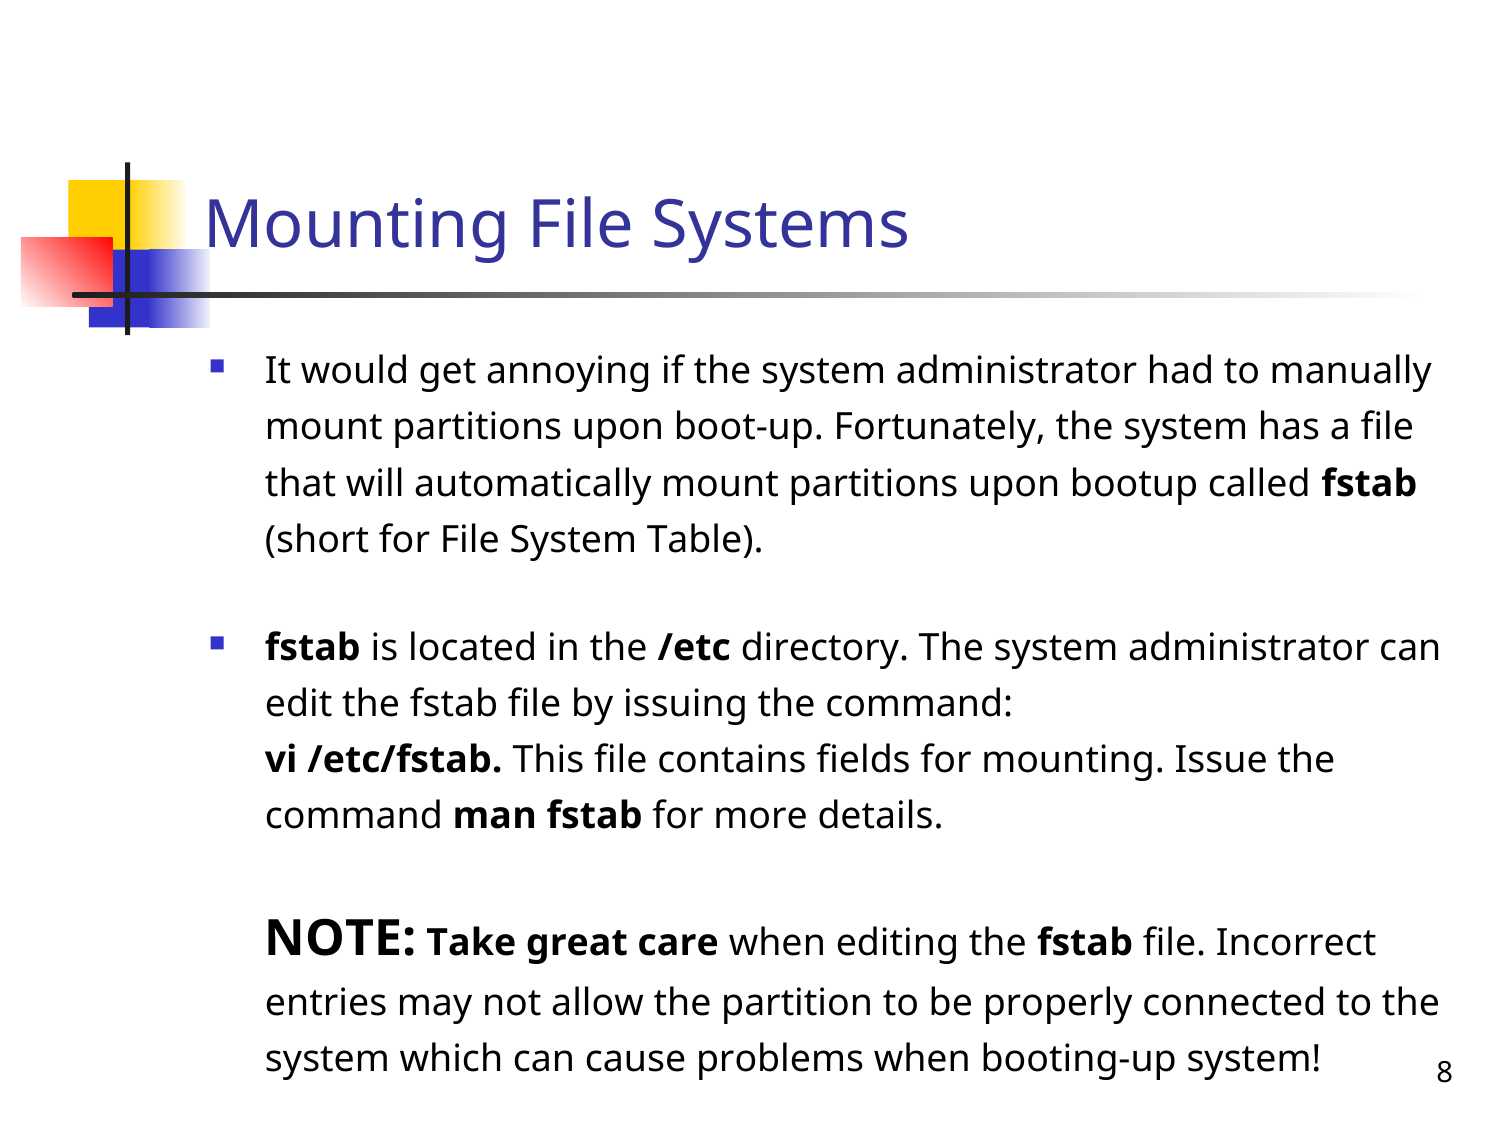

# Mounting File Systems
It would get annoying if the system administrator had to manually mount partitions upon boot-up. Fortunately, the system has a file that will automatically mount partitions upon bootup called fstab (short for File System Table).
fstab is located in the /etc directory. The system administrator can edit the fstab file by issuing the command:
vi /etc/fstab. This file contains fields for mounting. Issue the command man fstab for more details.
NOTE: Take great care when editing the fstab file. Incorrect entries may not allow the partition to be properly connected to the system which can cause problems when booting-up system!
8